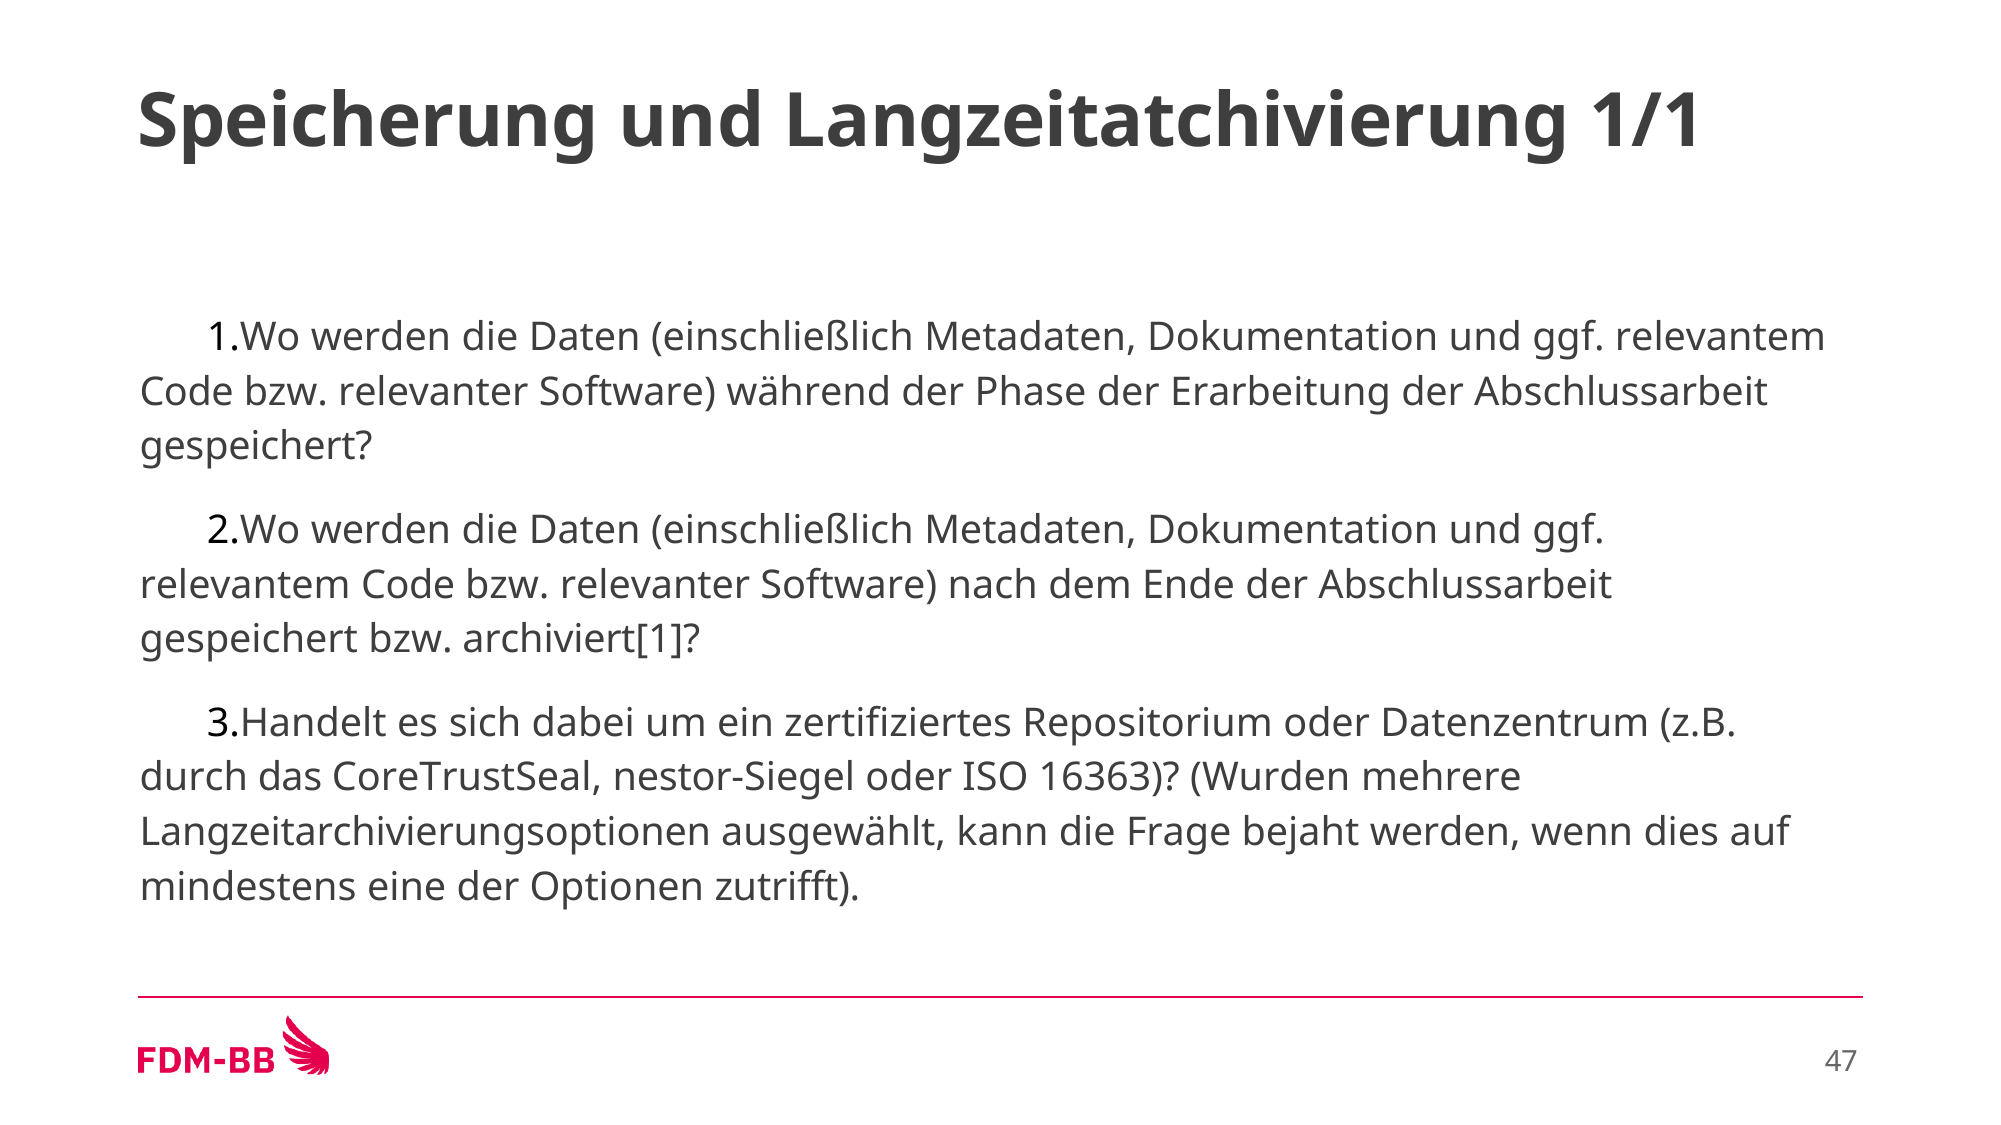

# Speicherung und Langzeitatchivierung 1/1
Wo werden die Daten (einschließlich Metadaten, Dokumentation und ggf. relevantem Code bzw. relevanter Software) während der Phase der Erarbeitung der Abschlussarbeit gespeichert?
Wo werden die Daten (einschließlich Metadaten, Dokumentation und ggf. relevantem Code bzw. relevanter Software) nach dem Ende der Abschlussarbeit gespeichert bzw. archiviert[1]?
Handelt es sich dabei um ein zertifiziertes Repositorium oder Datenzentrum (z.B. durch das CoreTrustSeal, nestor-Siegel oder ISO 16363)? (Wurden mehrere Langzeitarchivierungsoptionen ausgewählt, kann die Frage bejaht werden, wenn dies auf mindestens eine der Optionen zutrifft).
47